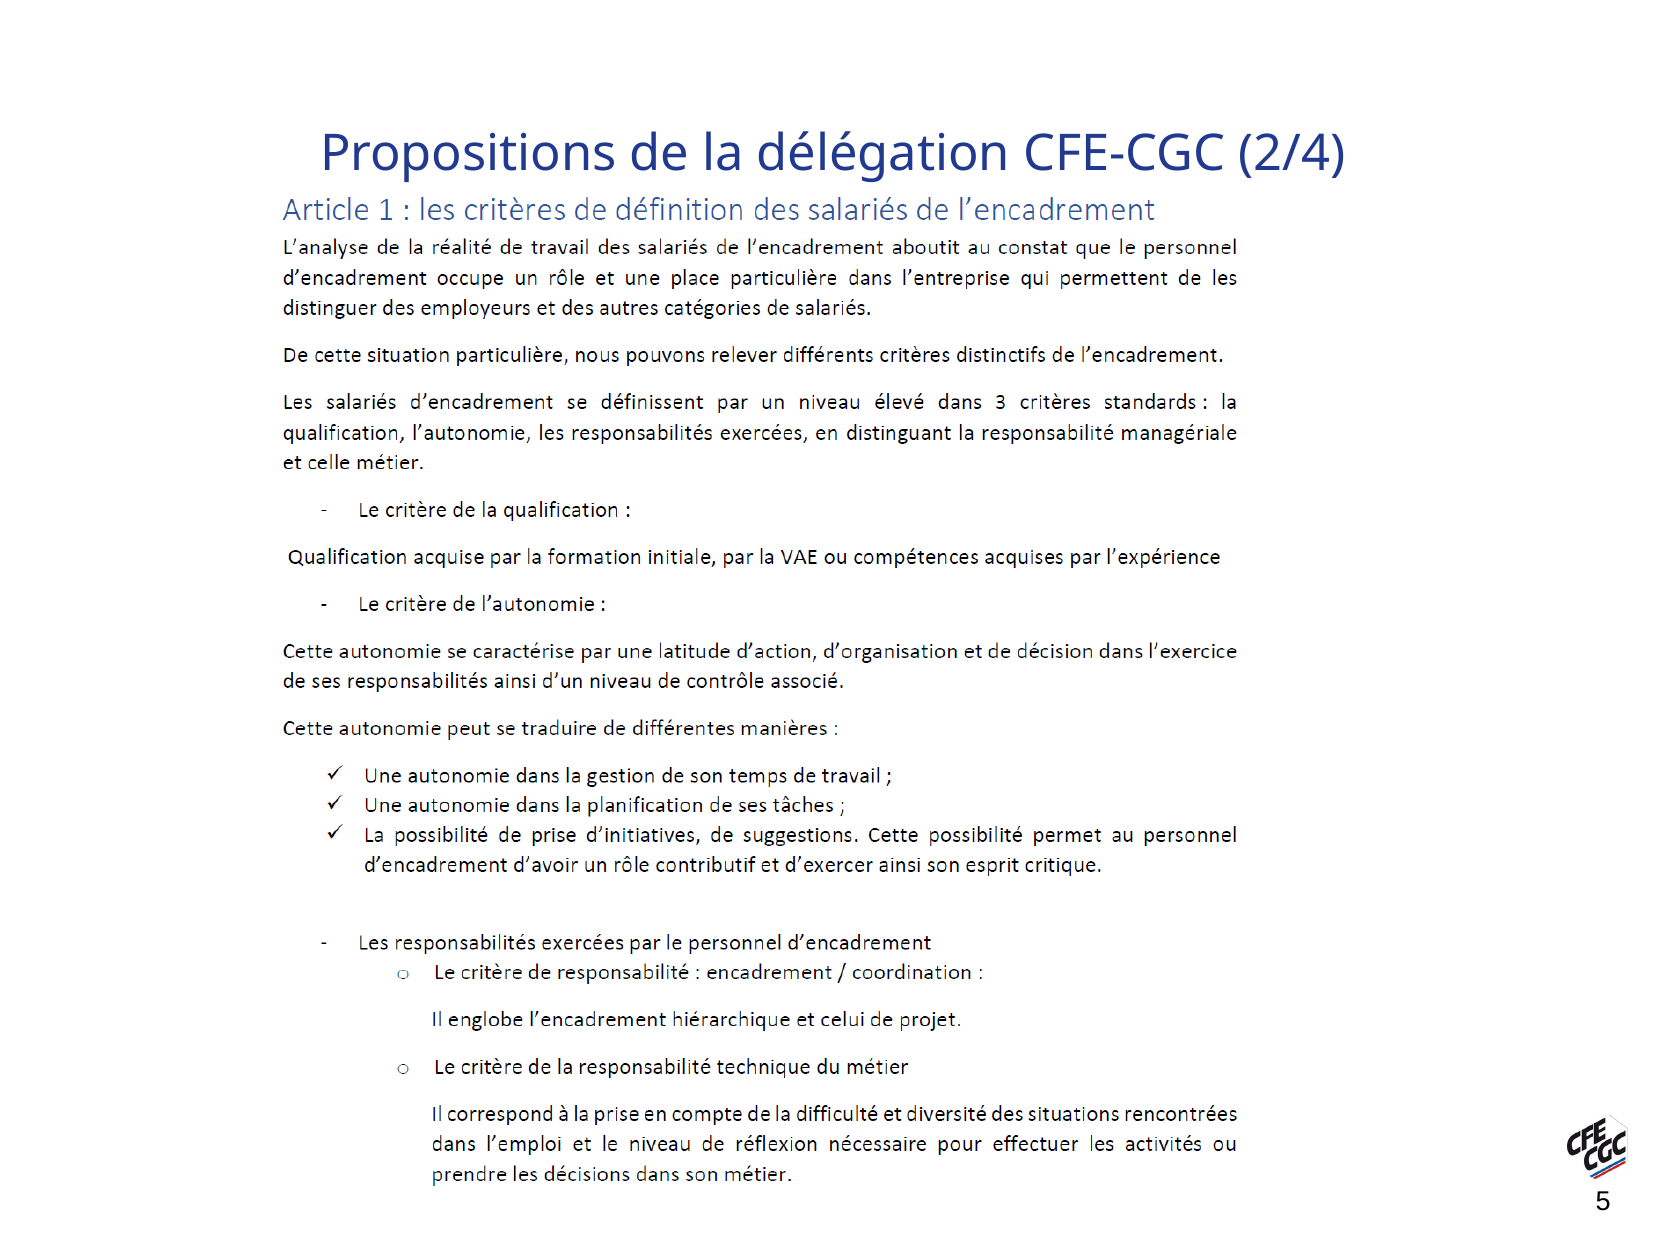

# Propositions de la délégation CFE-CGC (2/4)